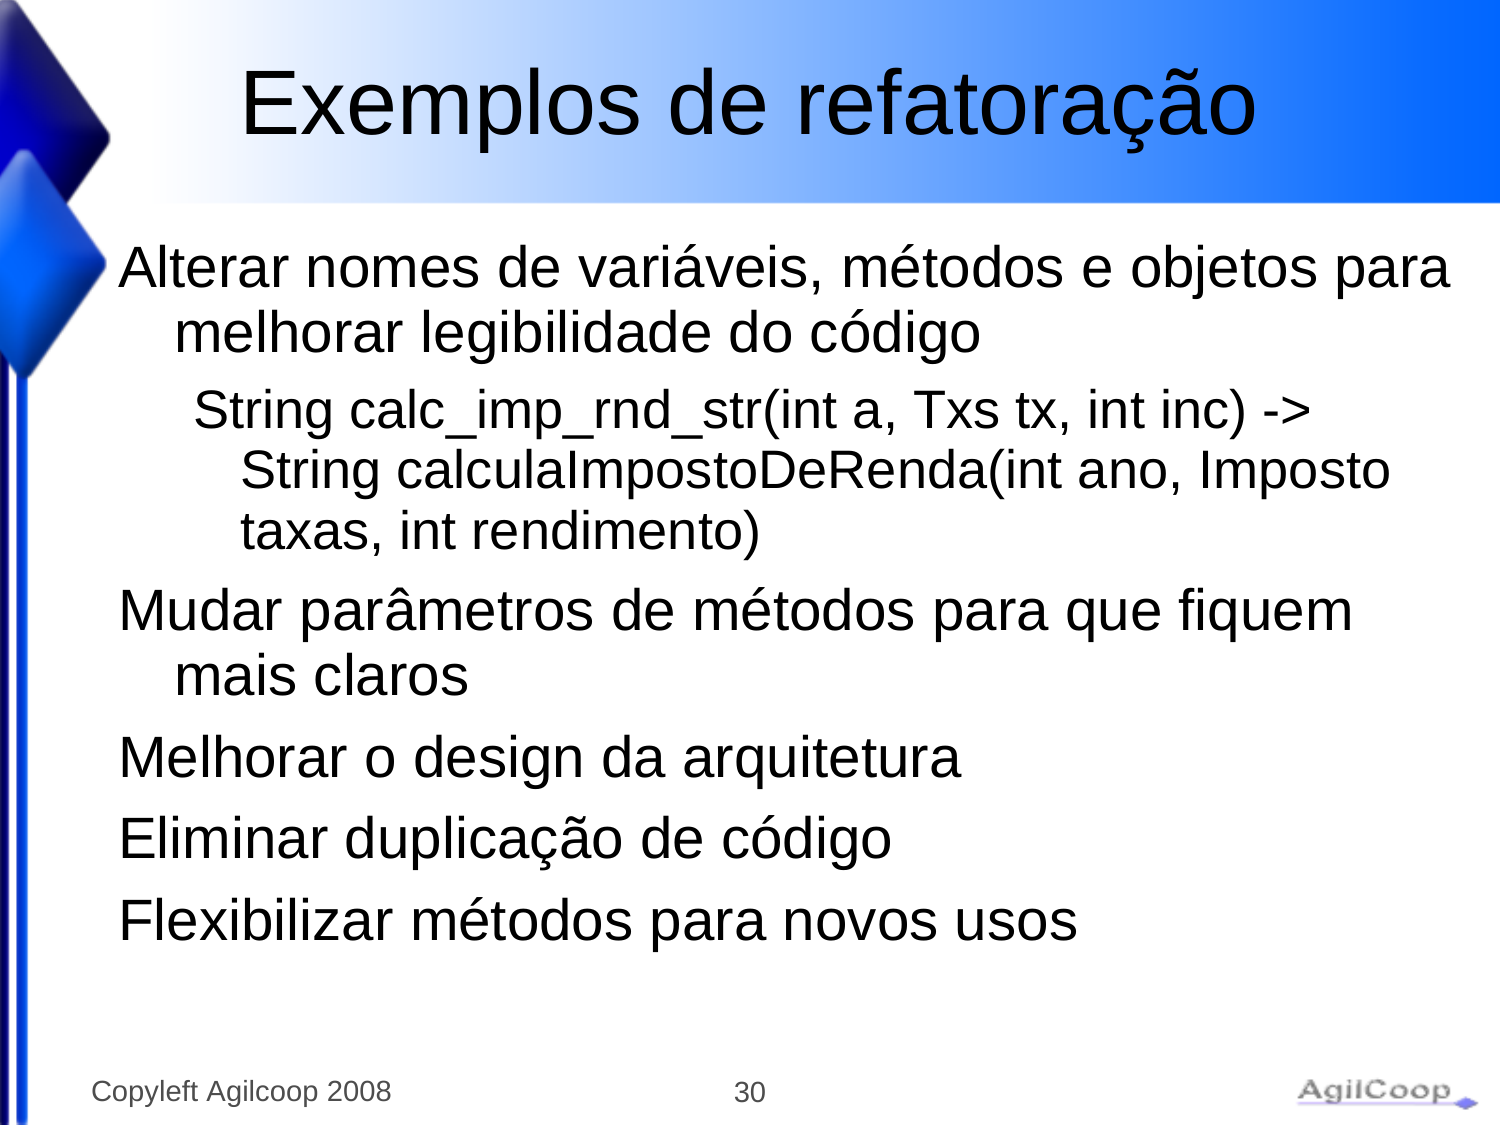

# Exemplos de refatoração
Alterar nomes de variáveis, métodos e objetos para melhorar legibilidade do código
String calc_imp_rnd_str(int a, Txs tx, int inc) -> String calculaImpostoDeRenda(int ano, Imposto taxas, int rendimento)
Mudar parâmetros de métodos para que fiquem mais claros
Melhorar o design da arquitetura
Eliminar duplicação de código
Flexibilizar métodos para novos usos
copyleft agilcoop 2007
30